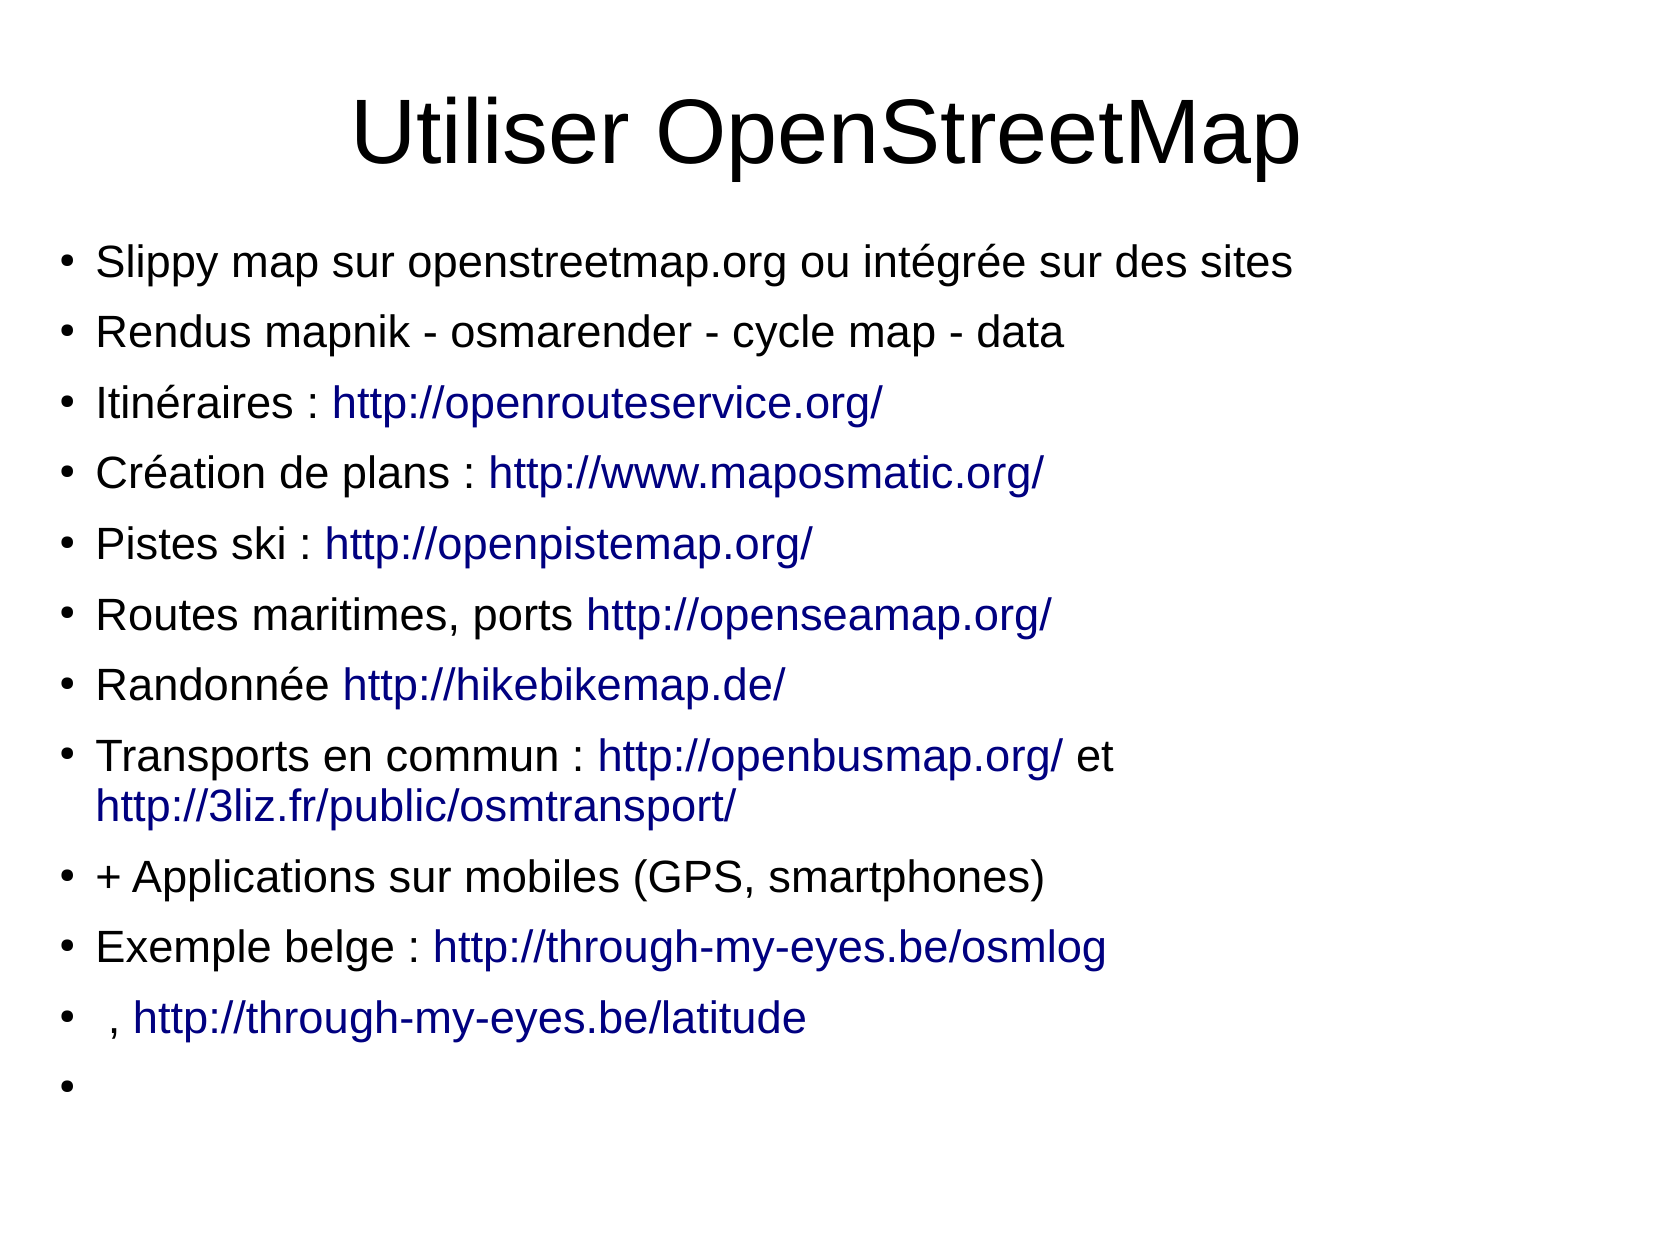

# Utiliser OpenStreetMap
Slippy map sur openstreetmap.org ou intégrée sur des sites
Rendus mapnik - osmarender - cycle map - data
Itinéraires : http://openrouteservice.org/
Création de plans : http://www.maposmatic.org/
Pistes ski : http://openpistemap.org/
Routes maritimes, ports http://openseamap.org/
Randonnée http://hikebikemap.de/
Transports en commun : http://openbusmap.org/ et http://3liz.fr/public/osmtransport/
+ Applications sur mobiles (GPS, smartphones)
Exemple belge : http://through-my-eyes.be/osmlog
 , http://through-my-eyes.be/latitude